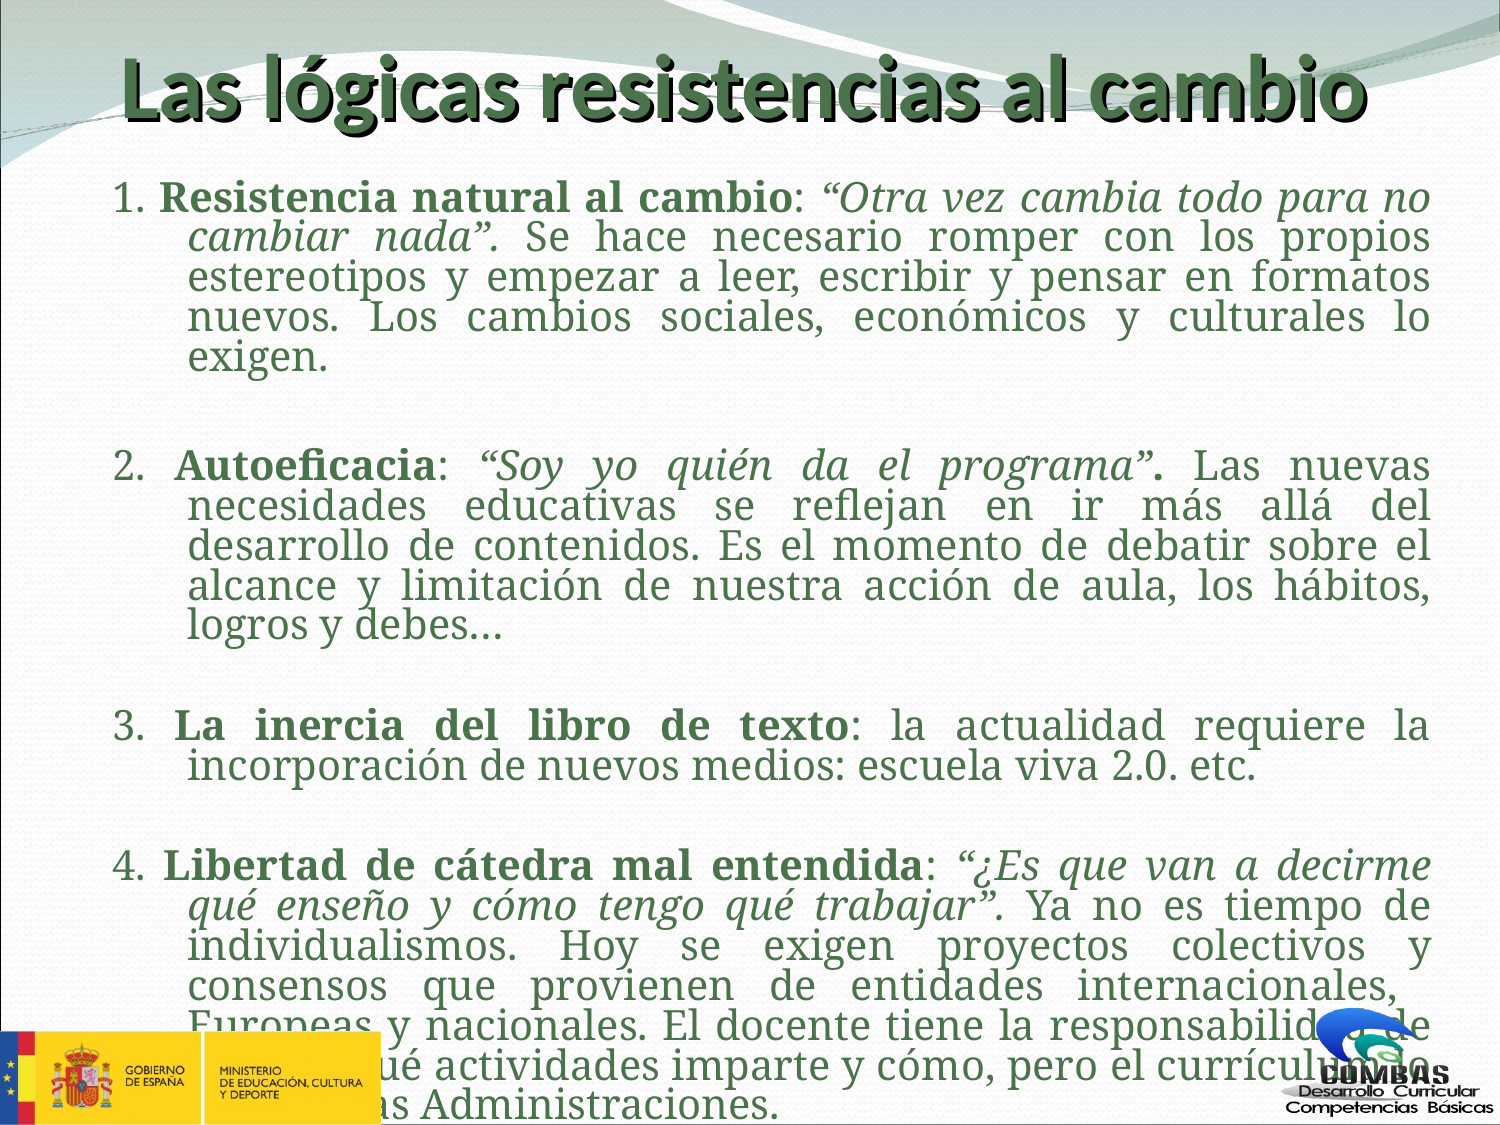

# Las lógicas resistencias al cambio
1. Resistencia natural al cambio: “Otra vez cambia todo para no cambiar nada”. Se hace necesario romper con los propios estereotipos y empezar a leer, escribir y pensar en formatos nuevos. Los cambios sociales, económicos y culturales lo exigen.
2. Autoeficacia: “Soy yo quién da el programa”. Las nuevas necesidades educativas se reflejan en ir más allá del desarrollo de contenidos. Es el momento de debatir sobre el alcance y limitación de nuestra acción de aula, los hábitos, logros y debes…
3. La inercia del libro de texto: la actualidad requiere la incorporación de nuevos medios: escuela viva 2.0. etc.
4. Libertad de cátedra mal entendida: “¿Es que van a decirme qué enseño y cómo tengo qué trabajar”. Ya no es tiempo de individualismos. Hoy se exigen proyectos colectivos y consensos que provienen de entidades internacionales, Europeas y nacionales. El docente tiene la responsabilidad de escoger qué actividades imparte y cómo, pero el currículum lo deciden las Administraciones.
¡Es el momento de innovaciones y mejoras, rescatando todo lo válido!